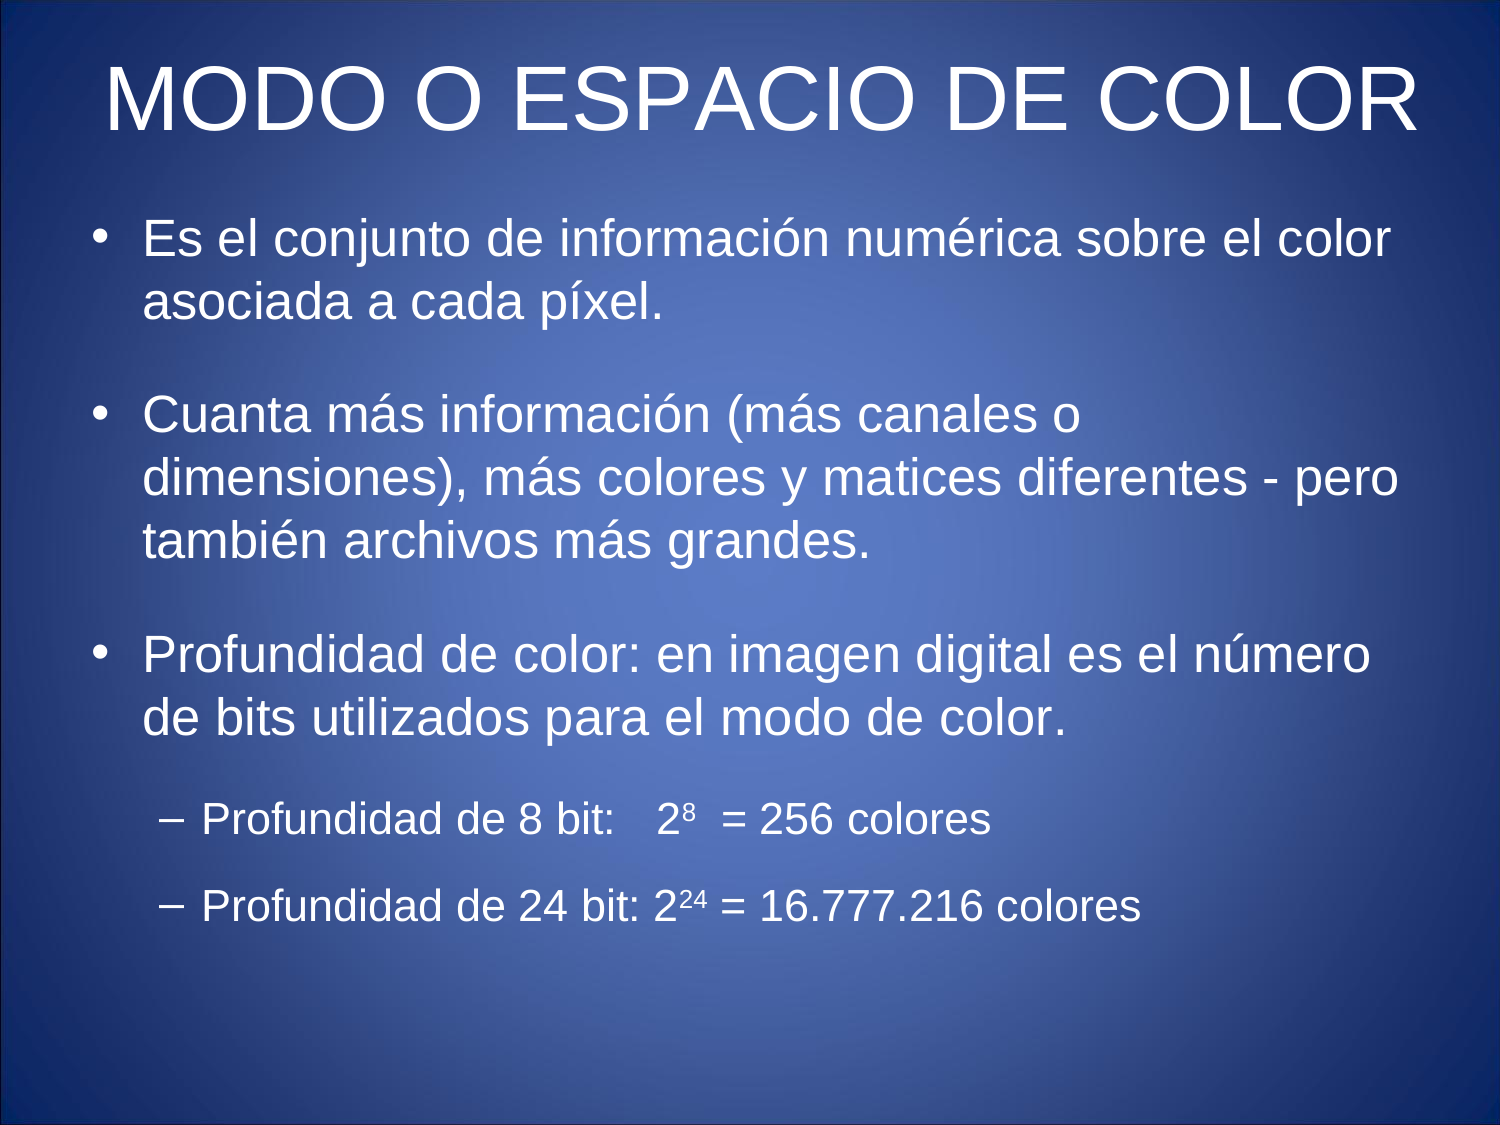

# MODO O ESPACIO DE COLOR
Es el conjunto de información numérica sobre el color asociada a cada píxel.
Cuanta más información (más canales o dimensiones), más colores y matices diferentes - pero también archivos más grandes.
Profundidad de color: en imagen digital es el número de bits utilizados para el modo de color.
Profundidad de 8 bit: 	 28 = 256 colores
Profundidad de 24 bit: 224 = 16.777.216 colores